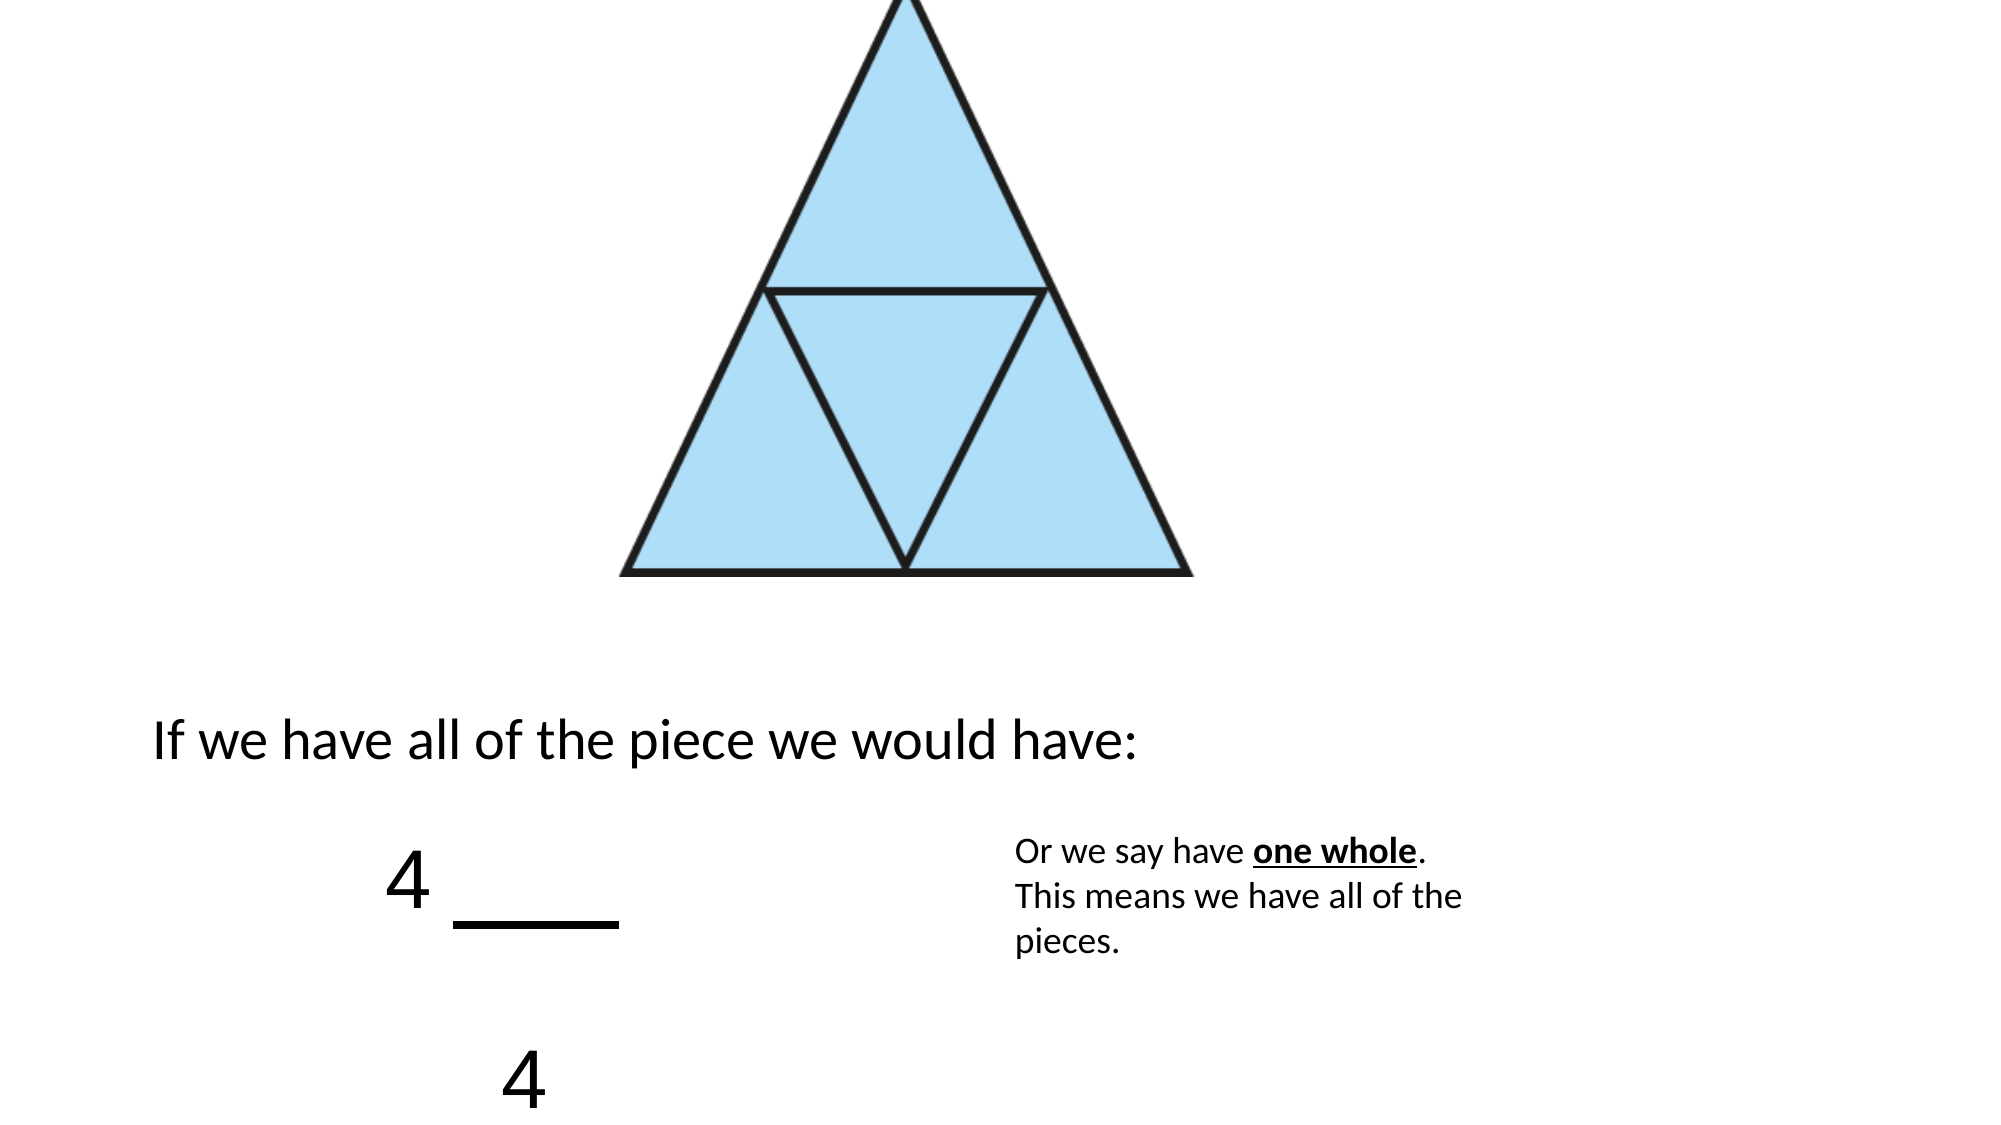

#
If we have all of the piece we would have:
4
4
Or we say have one whole. This means we have all of the pieces.